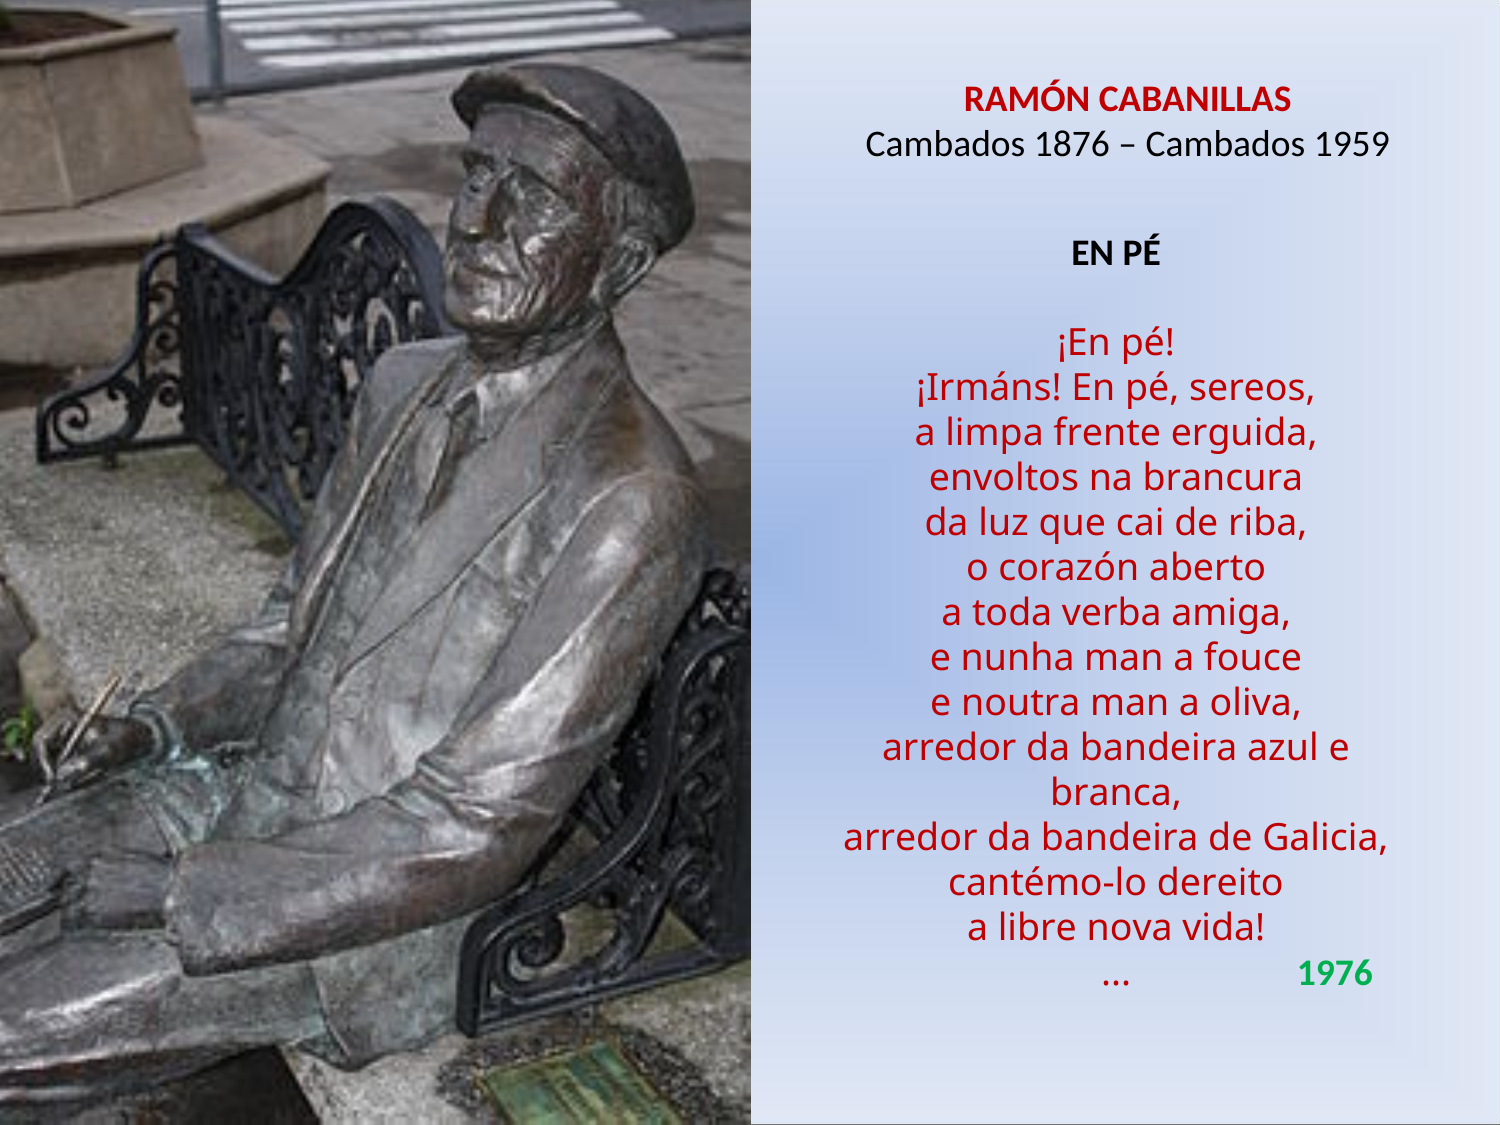

RAMÓN CABANILLAS
Cambados 1876 – Cambados 1959
EN PÉ
¡En pé!
¡Irmáns! En pé, sereos,
a limpa frente erguida,
envoltos na brancura
da luz que cai de riba,
o corazón aberto
a toda verba amiga,
e nunha man a fouce
e noutra man a oliva,
arredor da bandeira azul e branca,
arredor da bandeira de Galicia,
cantémo-lo dereito
a libre nova vida!
...
1976